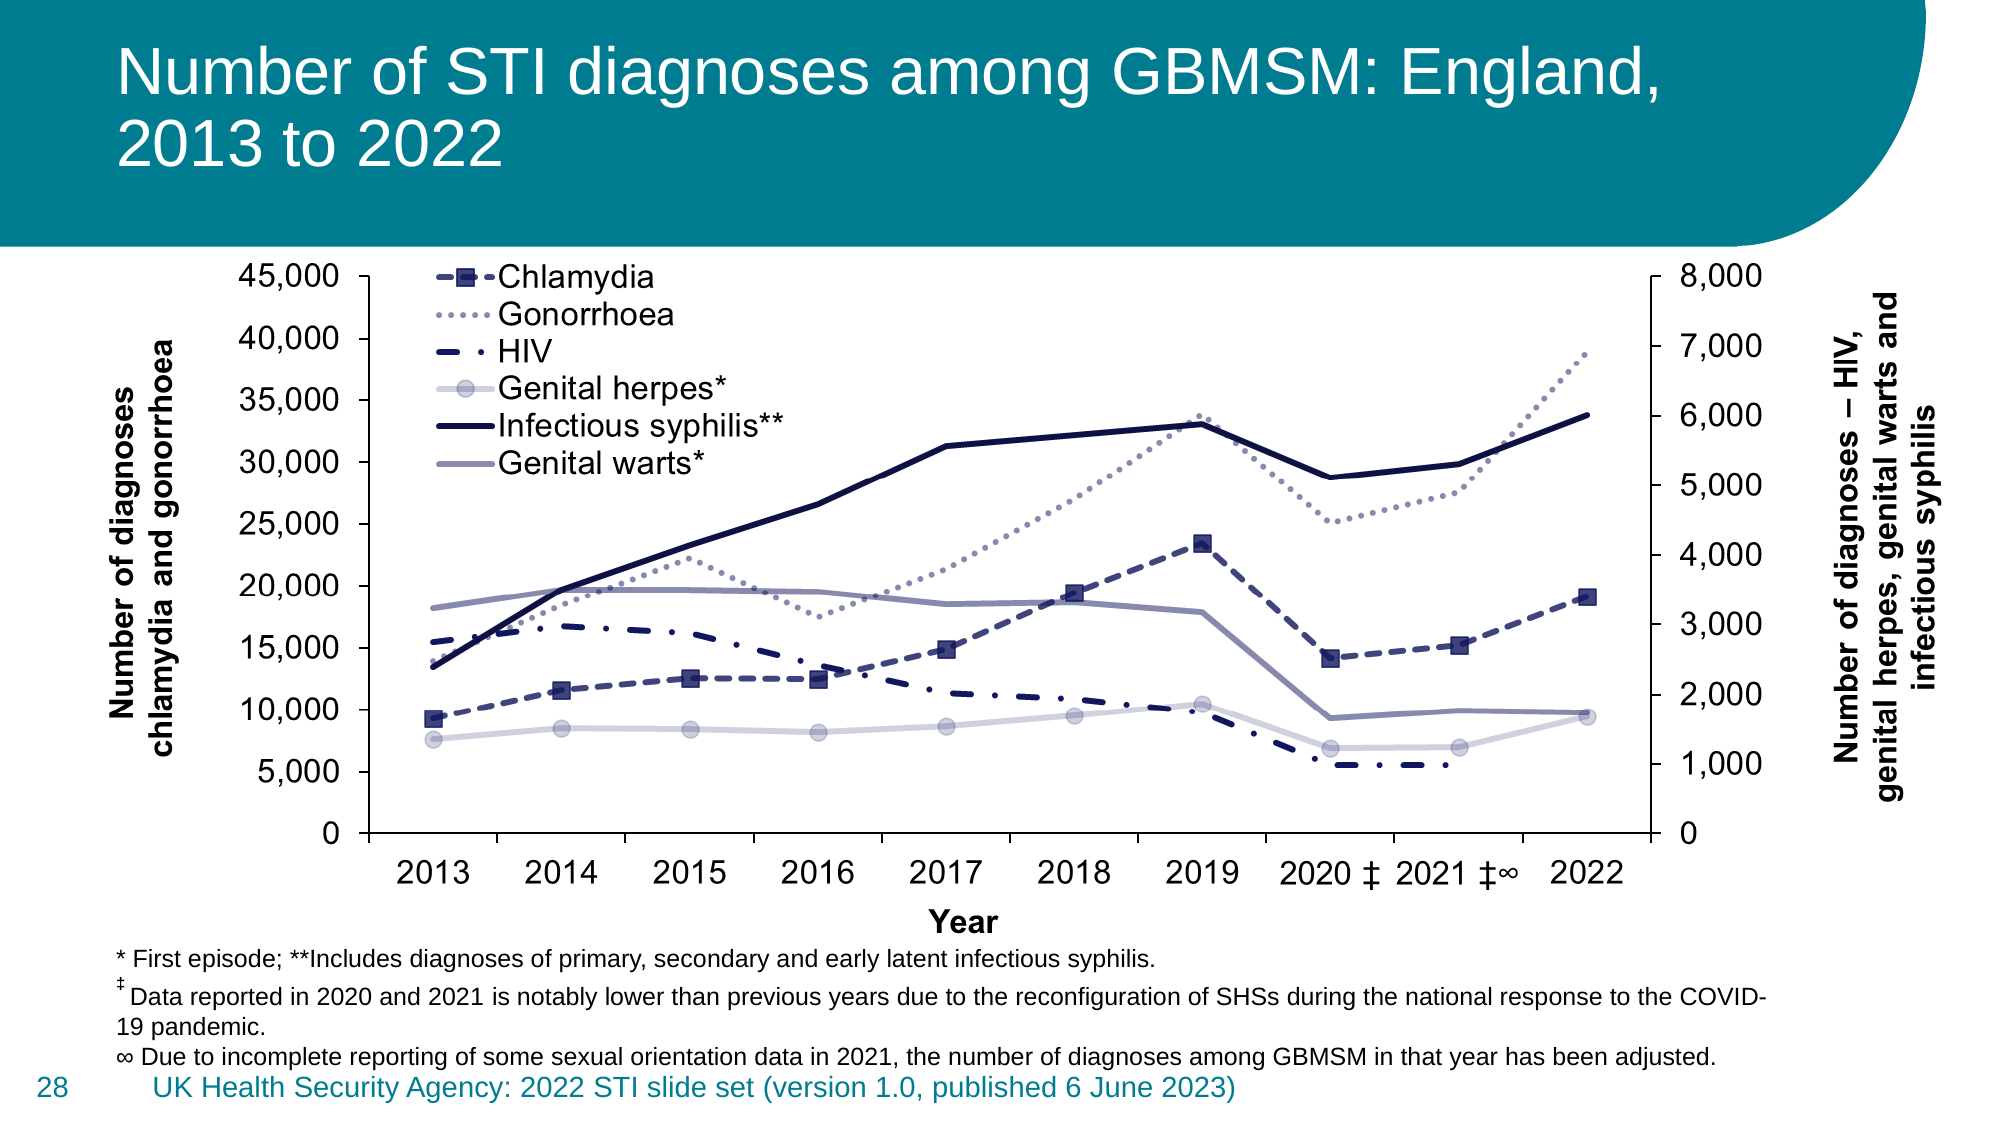

# Number of STI diagnoses among GBMSM: England, 2013 to 2022
* First episode; **Includes diagnoses of primary, secondary and early latent infectious syphilis.
‡ Data reported in 2020 and 2021 is notably lower than previous years due to the reconfiguration of SHSs during the national response to the COVID-19 pandemic.
∞ Due to incomplete reporting of some sexual orientation data in 2021, the number of diagnoses among GBMSM in that year has been adjusted.
28
UK Health Security Agency: 2022 STI slide set (version 1.0, published 6 June 2023)